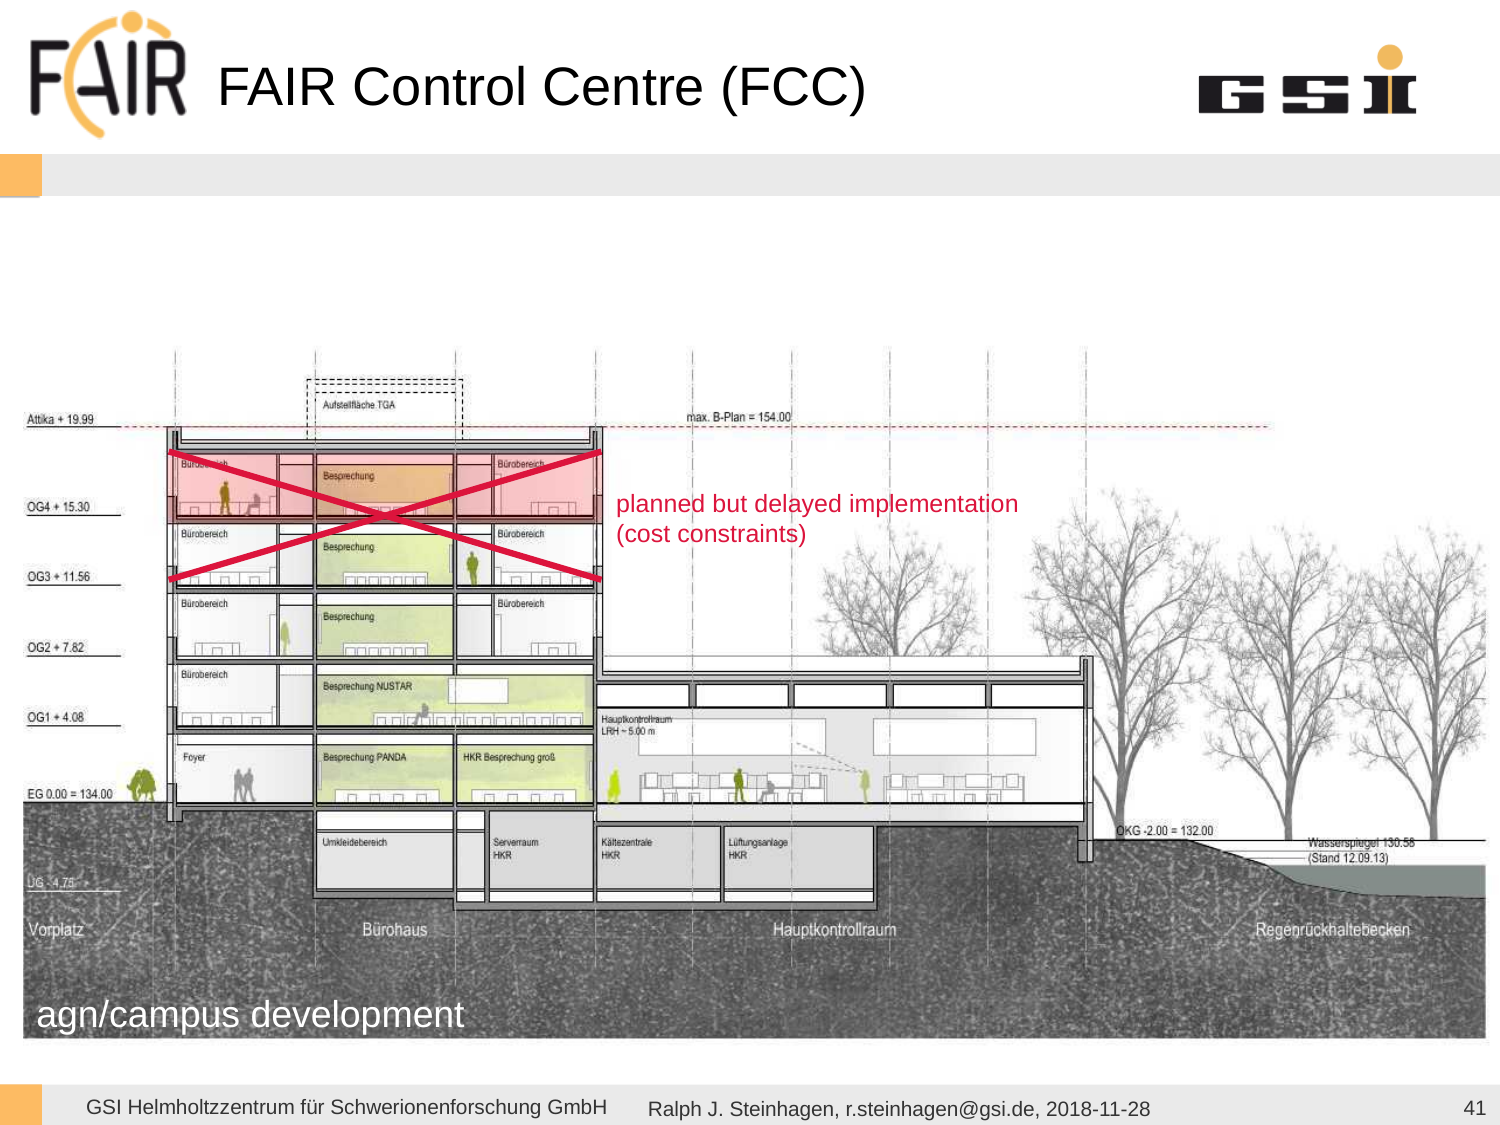

FAIR Control Centre (FCC)
planned but delayed implementation
(cost constraints)
agn/campus development